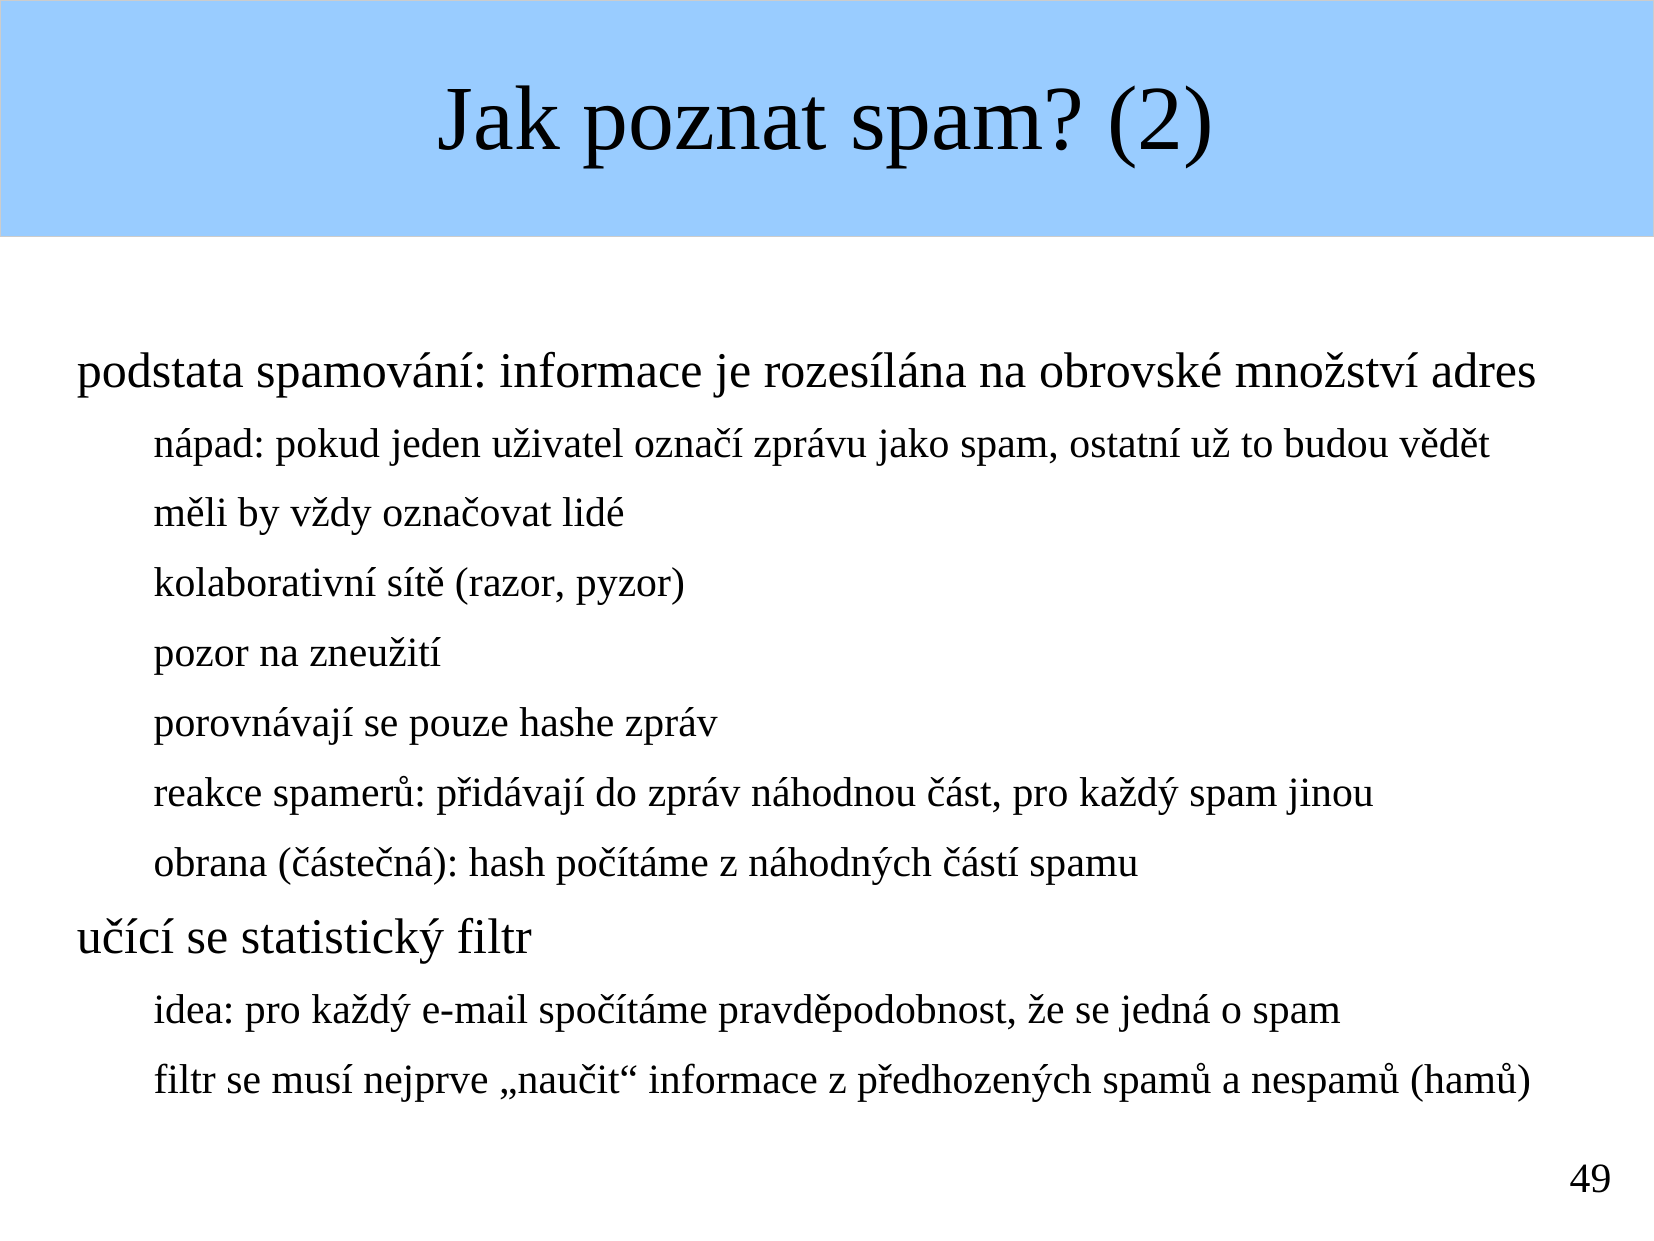

# Jak poznat spam? (2)
podstata spamování: informace je rozesílána na obrovské množství adres
nápad: pokud jeden uživatel označí zprávu jako spam, ostatní už to budou vědět
měli by vždy označovat lidé
kolaborativní sítě (razor, pyzor)
pozor na zneužití
porovnávají se pouze hashe zpráv
reakce spamerů: přidávají do zpráv náhodnou část, pro každý spam jinou
obrana (částečná): hash počítáme z náhodných částí spamu
učící se statistický filtr
idea: pro každý e-mail spočítáme pravděpodobnost, že se jedná o spam
filtr se musí nejprve „naučit“ informace z předhozených spamů a nespamů (hamů)